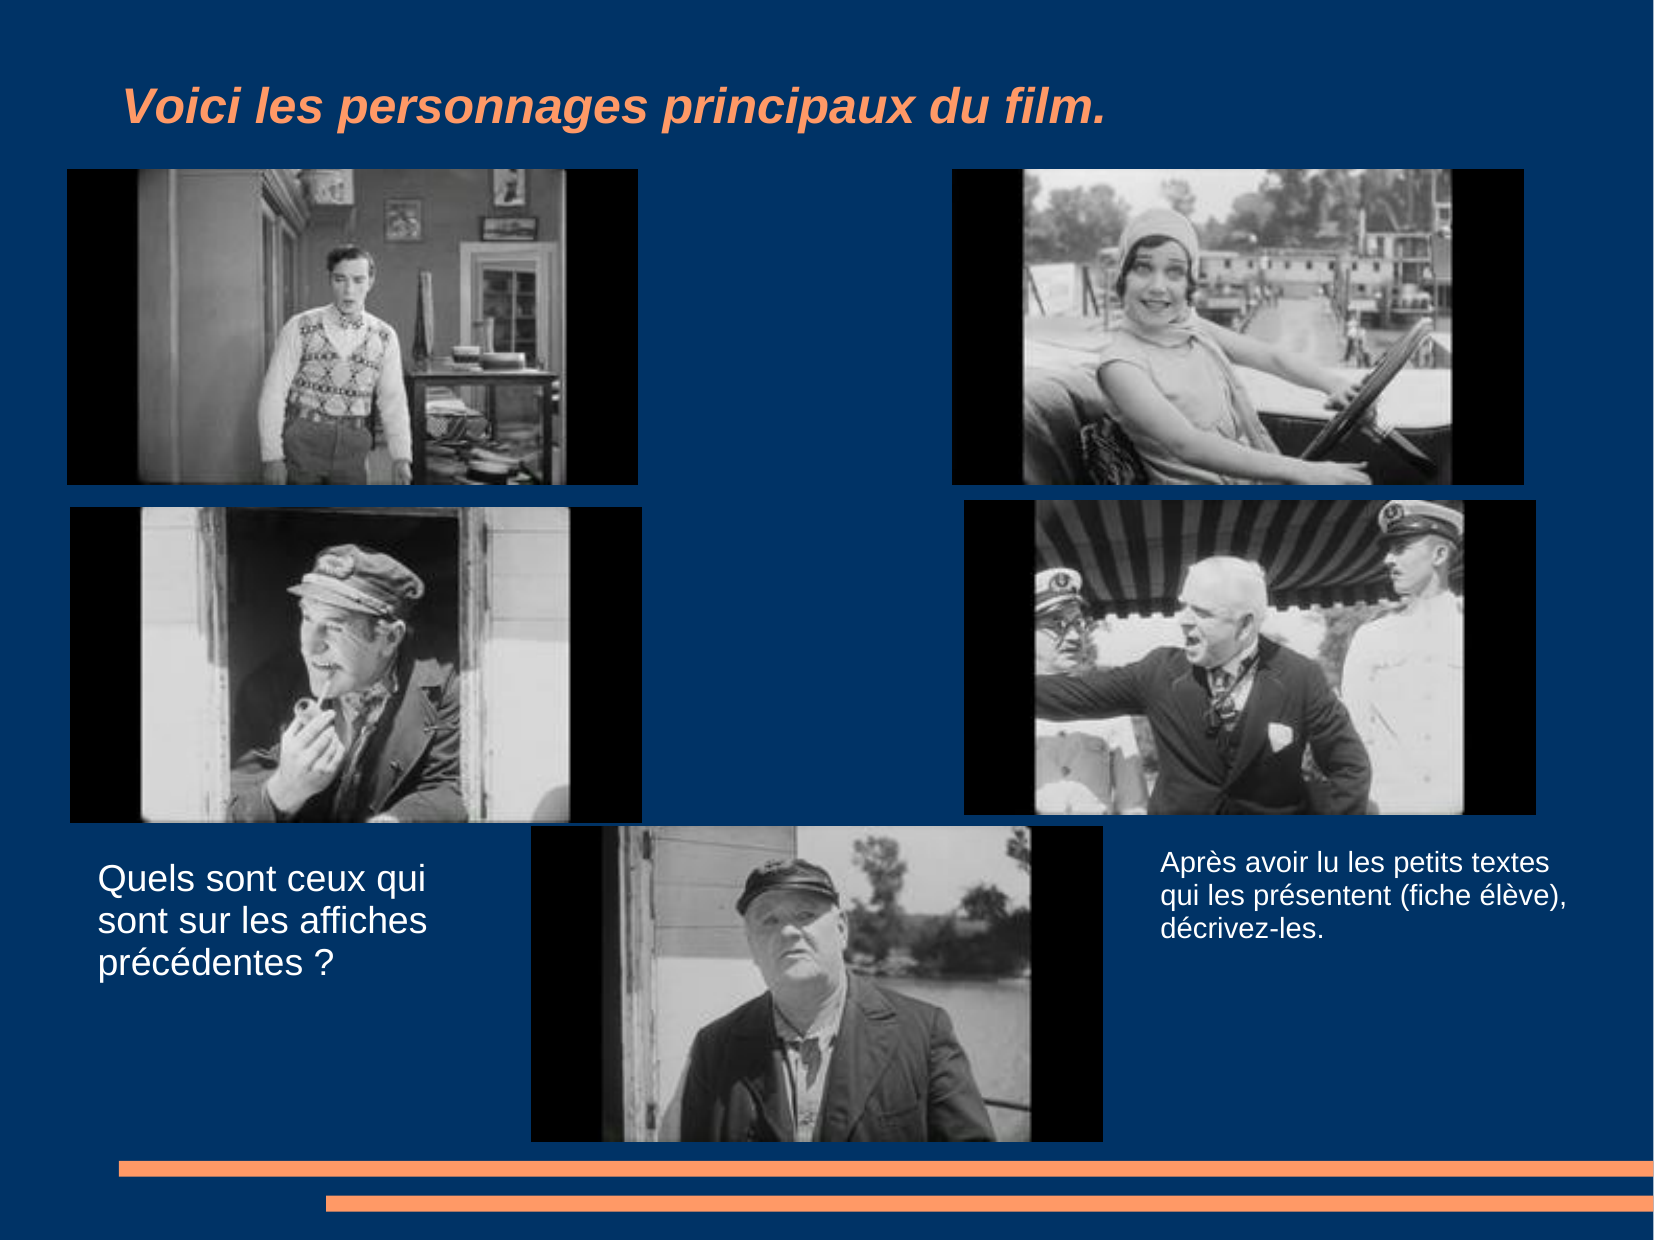

# Voici les personnages principaux du film.
Après avoir lu les petits textes qui les présentent (fiche élève), décrivez-les.
Quels sont ceux qui sont sur les affiches précédentes ?